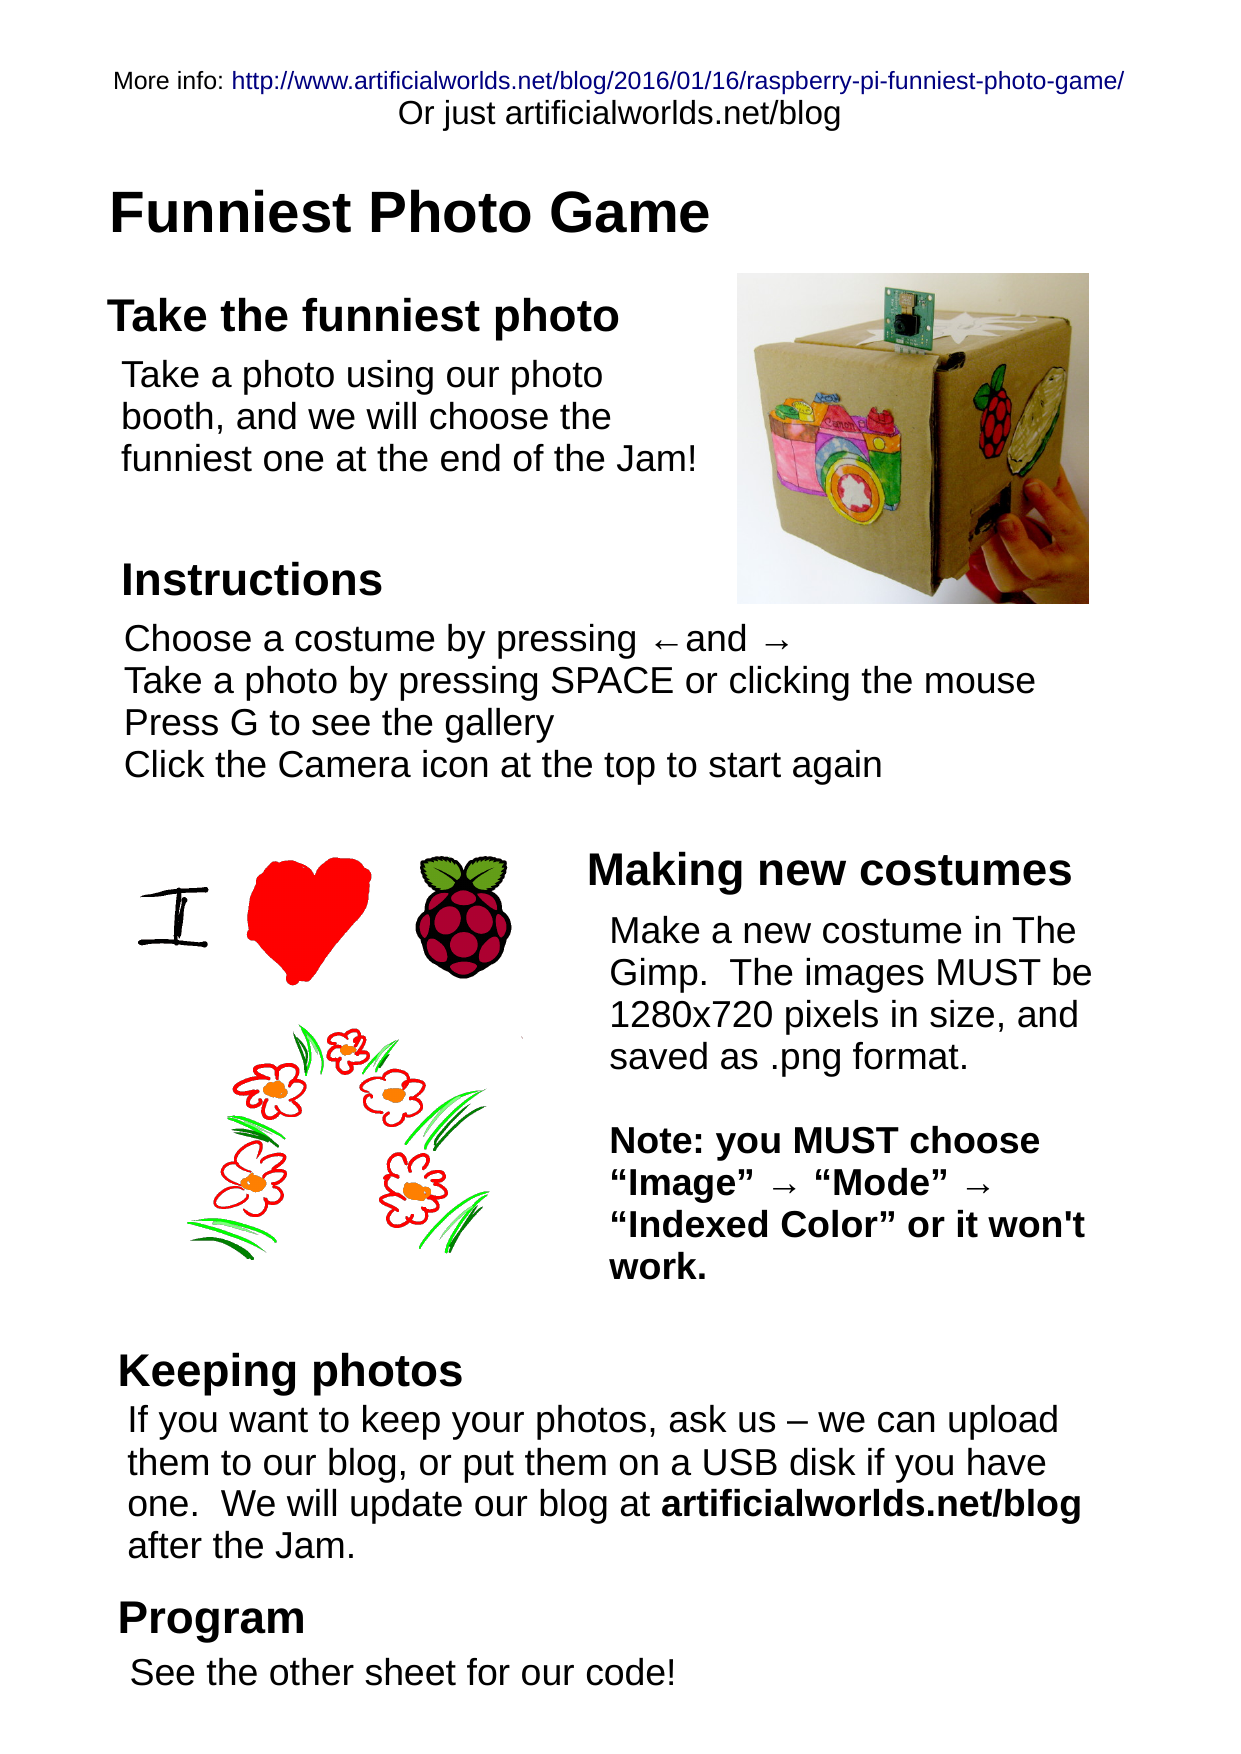

More info: http://www.artificialworlds.net/blog/2016/01/16/raspberry-pi-funniest-photo-game/
Or just artificialworlds.net/blog
Funniest Photo Game
Take the funniest photo
Take a photo using our photo booth, and we will choose the funniest one at the end of the Jam!
Instructions
Choose a costume by pressing ←and →
Take a photo by pressing SPACE or clicking the mouse
Press G to see the gallery
Click the Camera icon at the top to start again
Making new costumes
Make a new costume in The Gimp. The images MUST be 1280x720 pixels in size, and saved as .png format.
Note: you MUST choose “Image” → “Mode” → “Indexed Color” or it won't work.
Keeping photos
If you want to keep your photos, ask us – we can upload them to our blog, or put them on a USB disk if you have one. We will update our blog at artificialworlds.net/blog after the Jam.
Program
See the other sheet for our code!